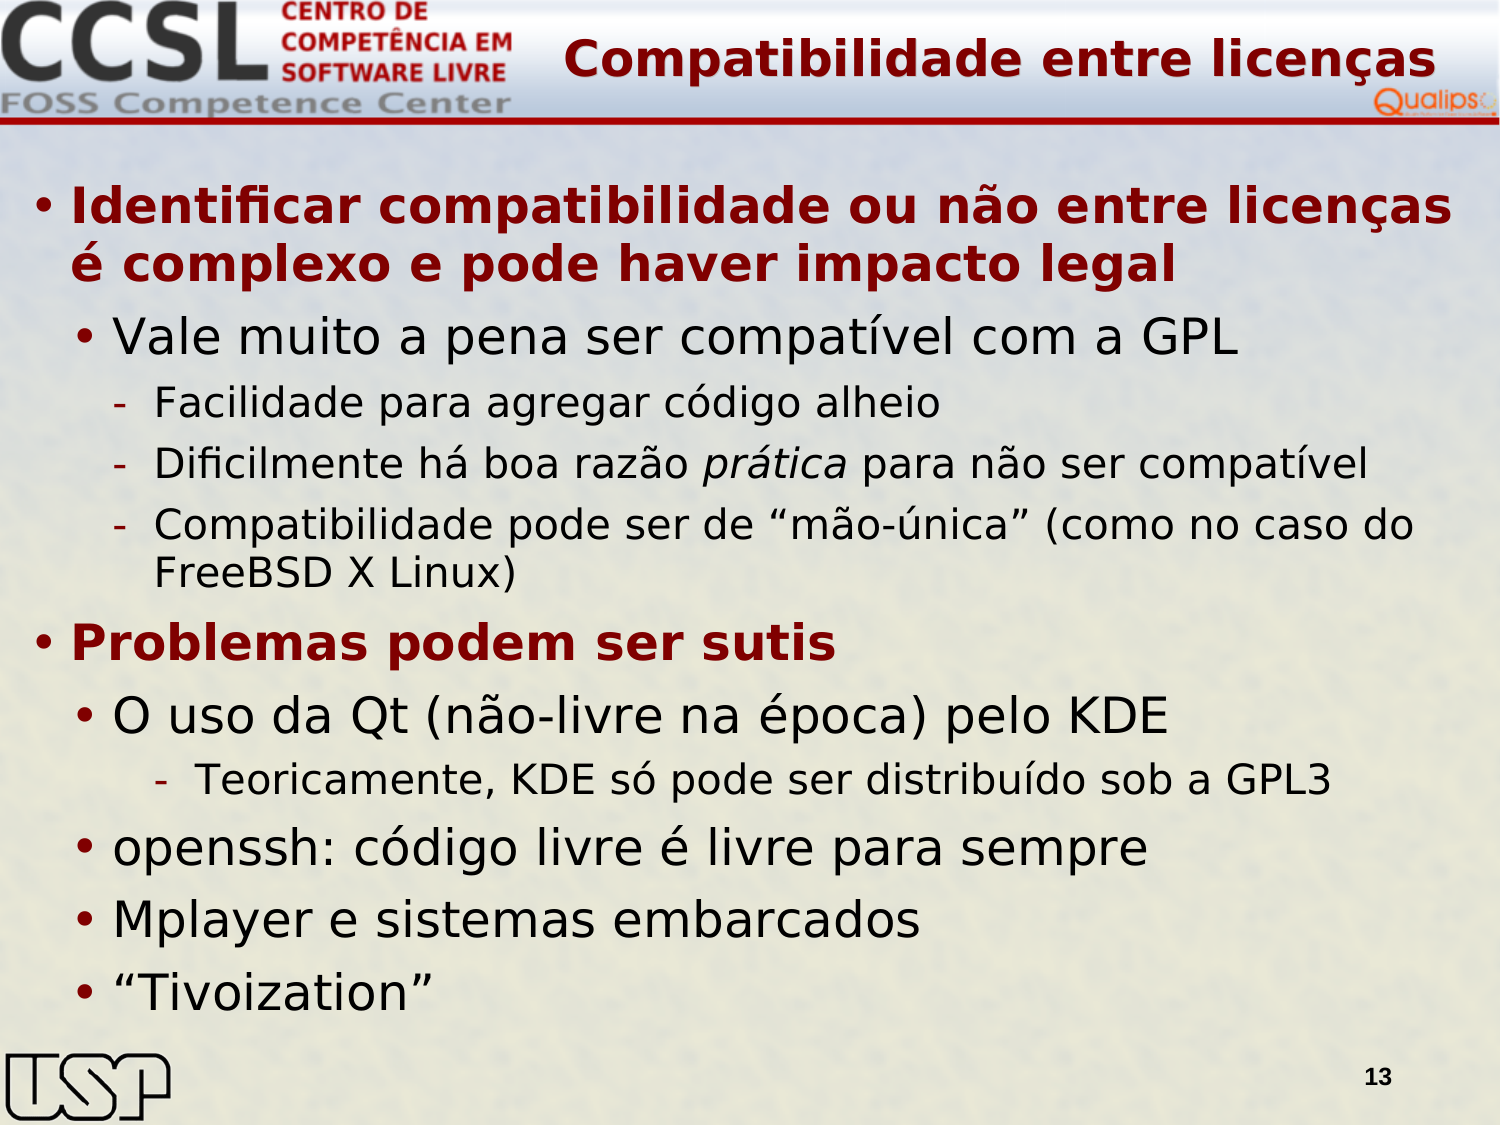

# Compatibilidade entre licenças
Identificar compatibilidade ou não entre licenças é complexo e pode haver impacto legal
Vale muito a pena ser compatível com a GPL
Facilidade para agregar código alheio
Dificilmente há boa razão prática para não ser compatível
Compatibilidade pode ser de “mão-única” (como no caso do FreeBSD X Linux)
Problemas podem ser sutis
O uso da Qt (não-livre na época) pelo KDE
Teoricamente, KDE só pode ser distribuído sob a GPL3
openssh: código livre é livre para sempre
Mplayer e sistemas embarcados
“Tivoization”